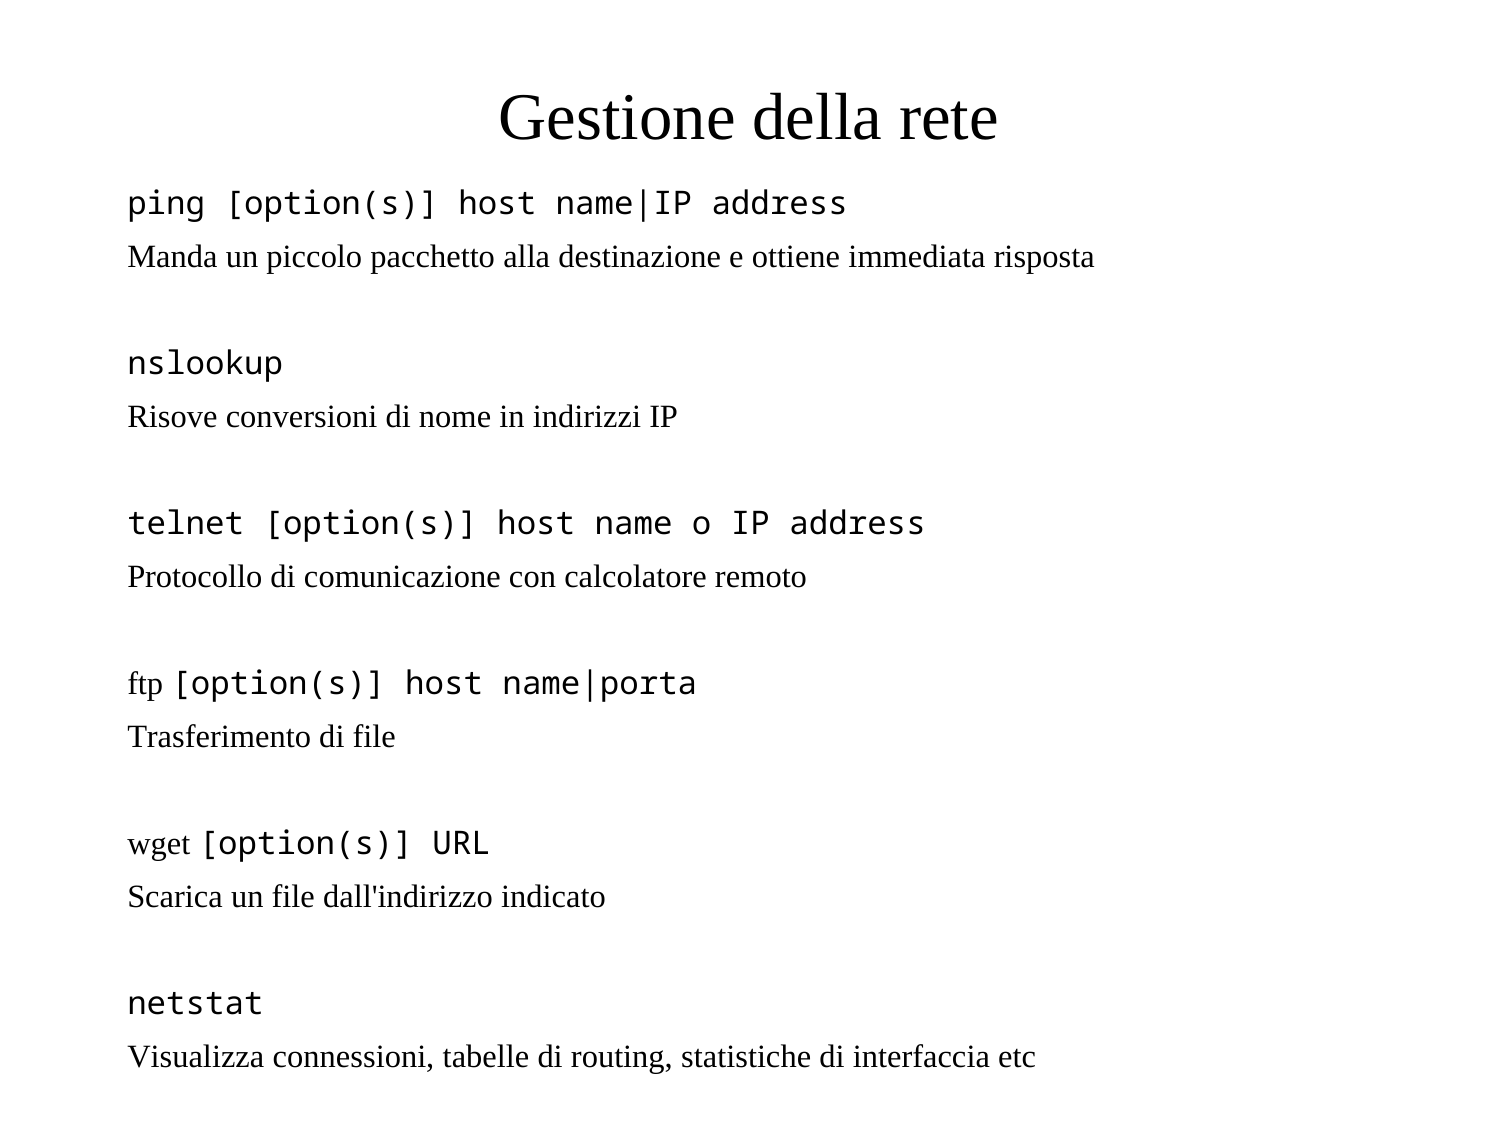

# Gestione della rete
ping [option(s)] host name|IP address
Manda un piccolo pacchetto alla destinazione e ottiene immediata risposta
nslookup
Risove conversioni di nome in indirizzi IP
telnet [option(s)] host name o IP address
Protocollo di comunicazione con calcolatore remoto
ftp [option(s)] host name|porta
Trasferimento di file
wget [option(s)] URL
Scarica un file dall'indirizzo indicato
netstat
Visualizza connessioni, tabelle di routing, statistiche di interfaccia etc